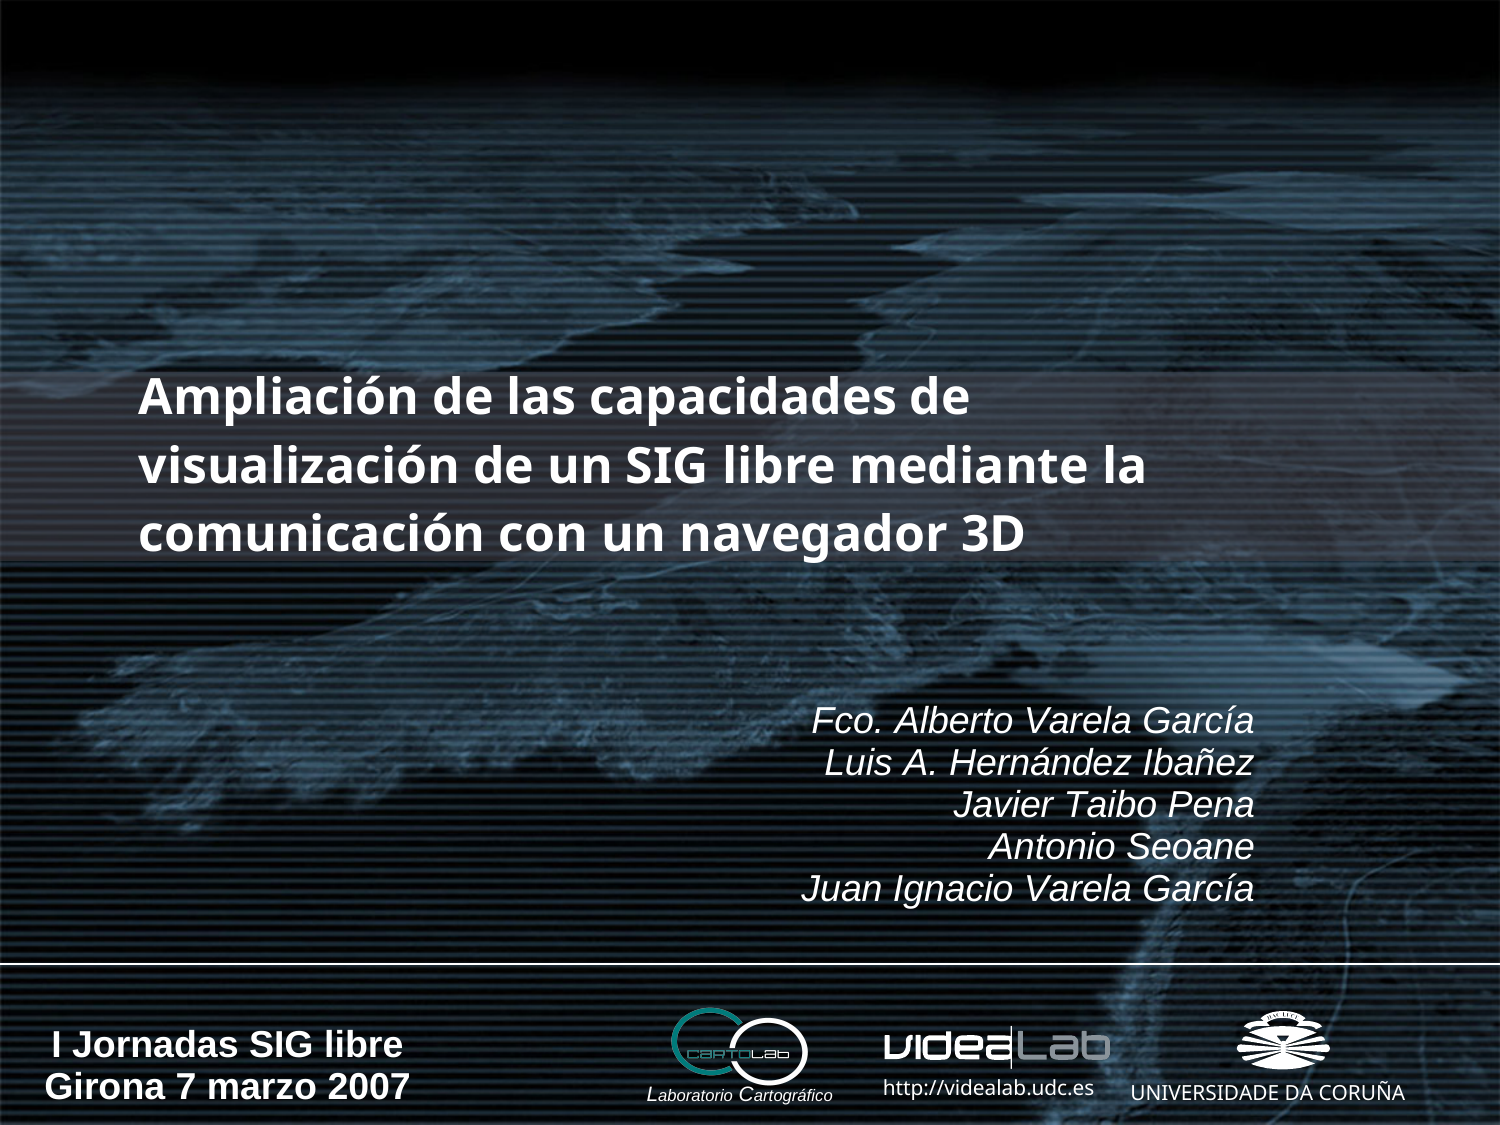

Ampliación de las capacidades de
visualización de un SIG libre mediante la comunicación con un navegador 3D
Fco. Alberto Varela García
Luis A. Hernández Ibañez
Javier Taibo Pena
Antonio Seoane
Juan Ignacio Varela García
I Jornadas SIG libre
Girona 7 marzo 2007